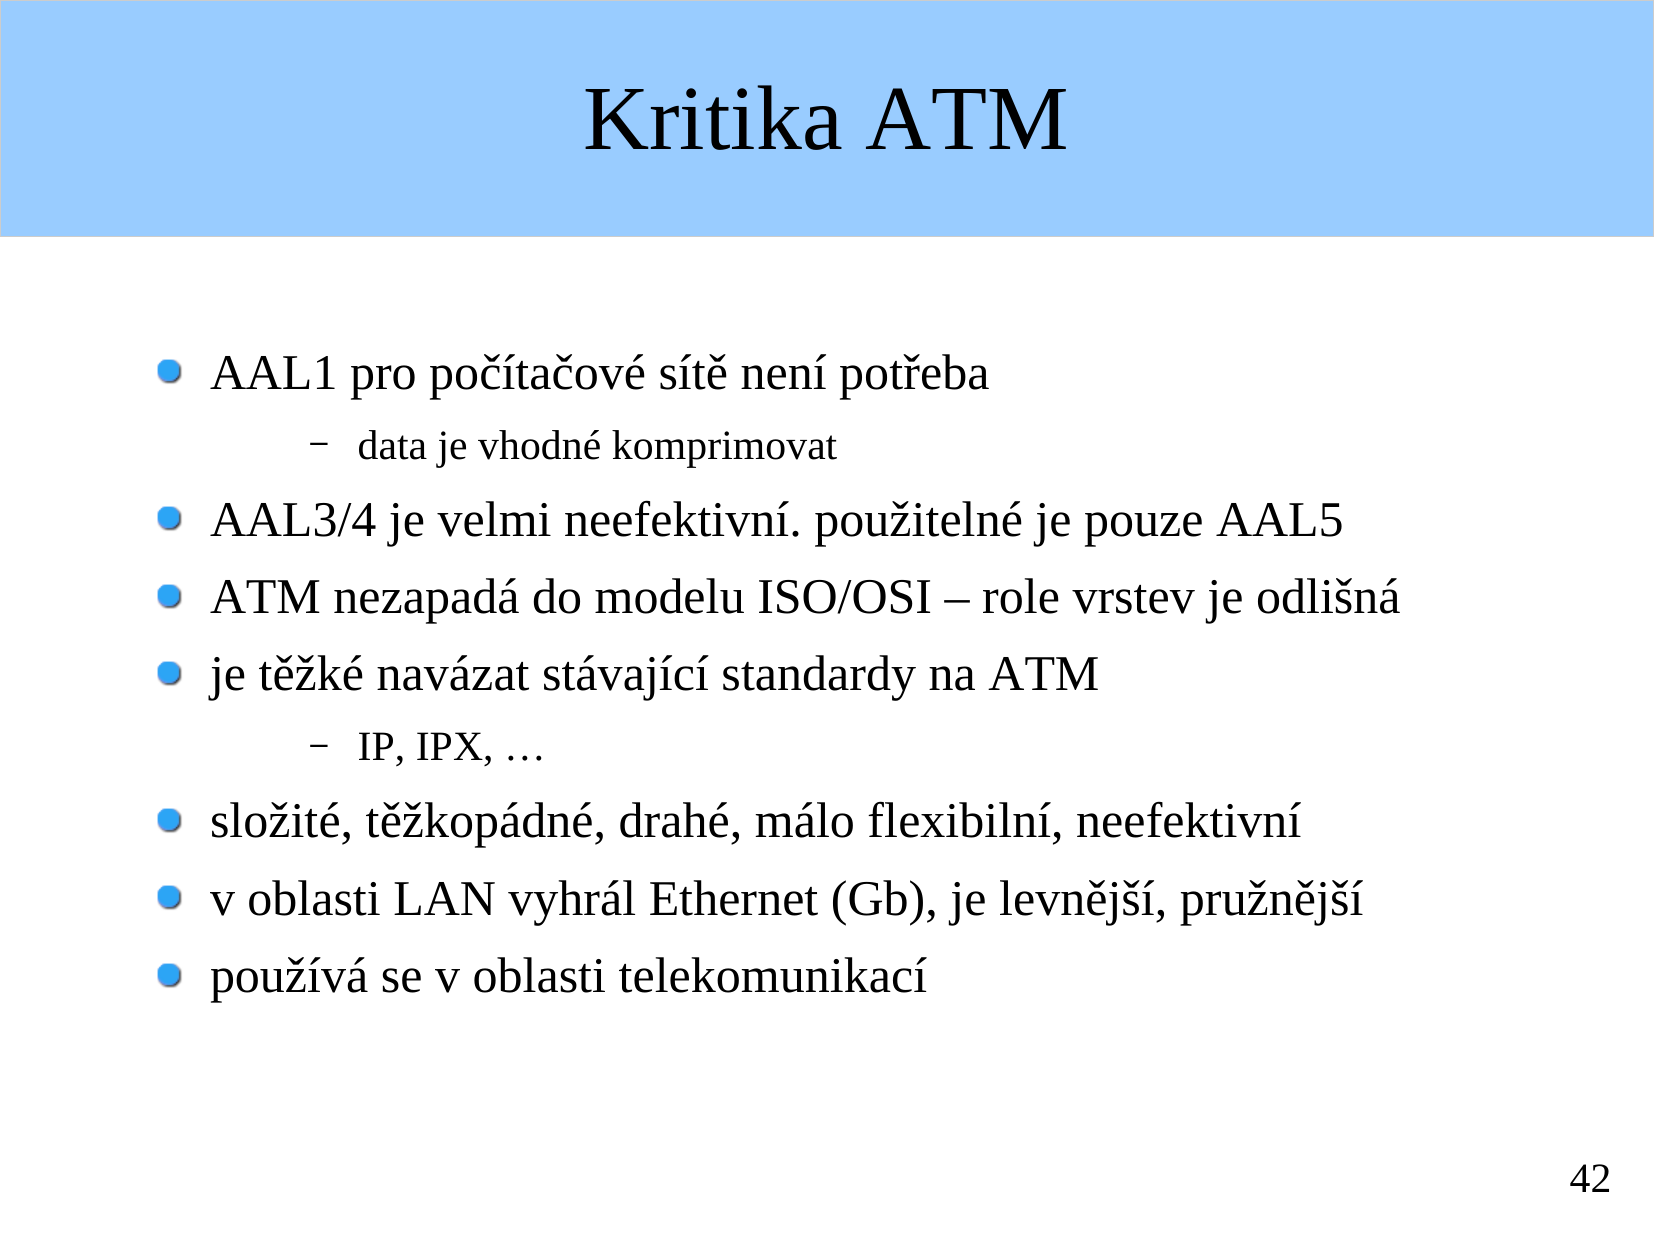

# Kritika ATM
AAL1 pro počítačové sítě není potřeba
data je vhodné komprimovat
AAL3/4 je velmi neefektivní. použitelné je pouze AAL5
ATM nezapadá do modelu ISO/OSI – role vrstev je odlišná
je těžké navázat stávající standardy na ATM
IP, IPX, …
složité, těžkopádné, drahé, málo flexibilní, neefektivní
v oblasti LAN vyhrál Ethernet (Gb), je levnější, pružnější
používá se v oblasti telekomunikací